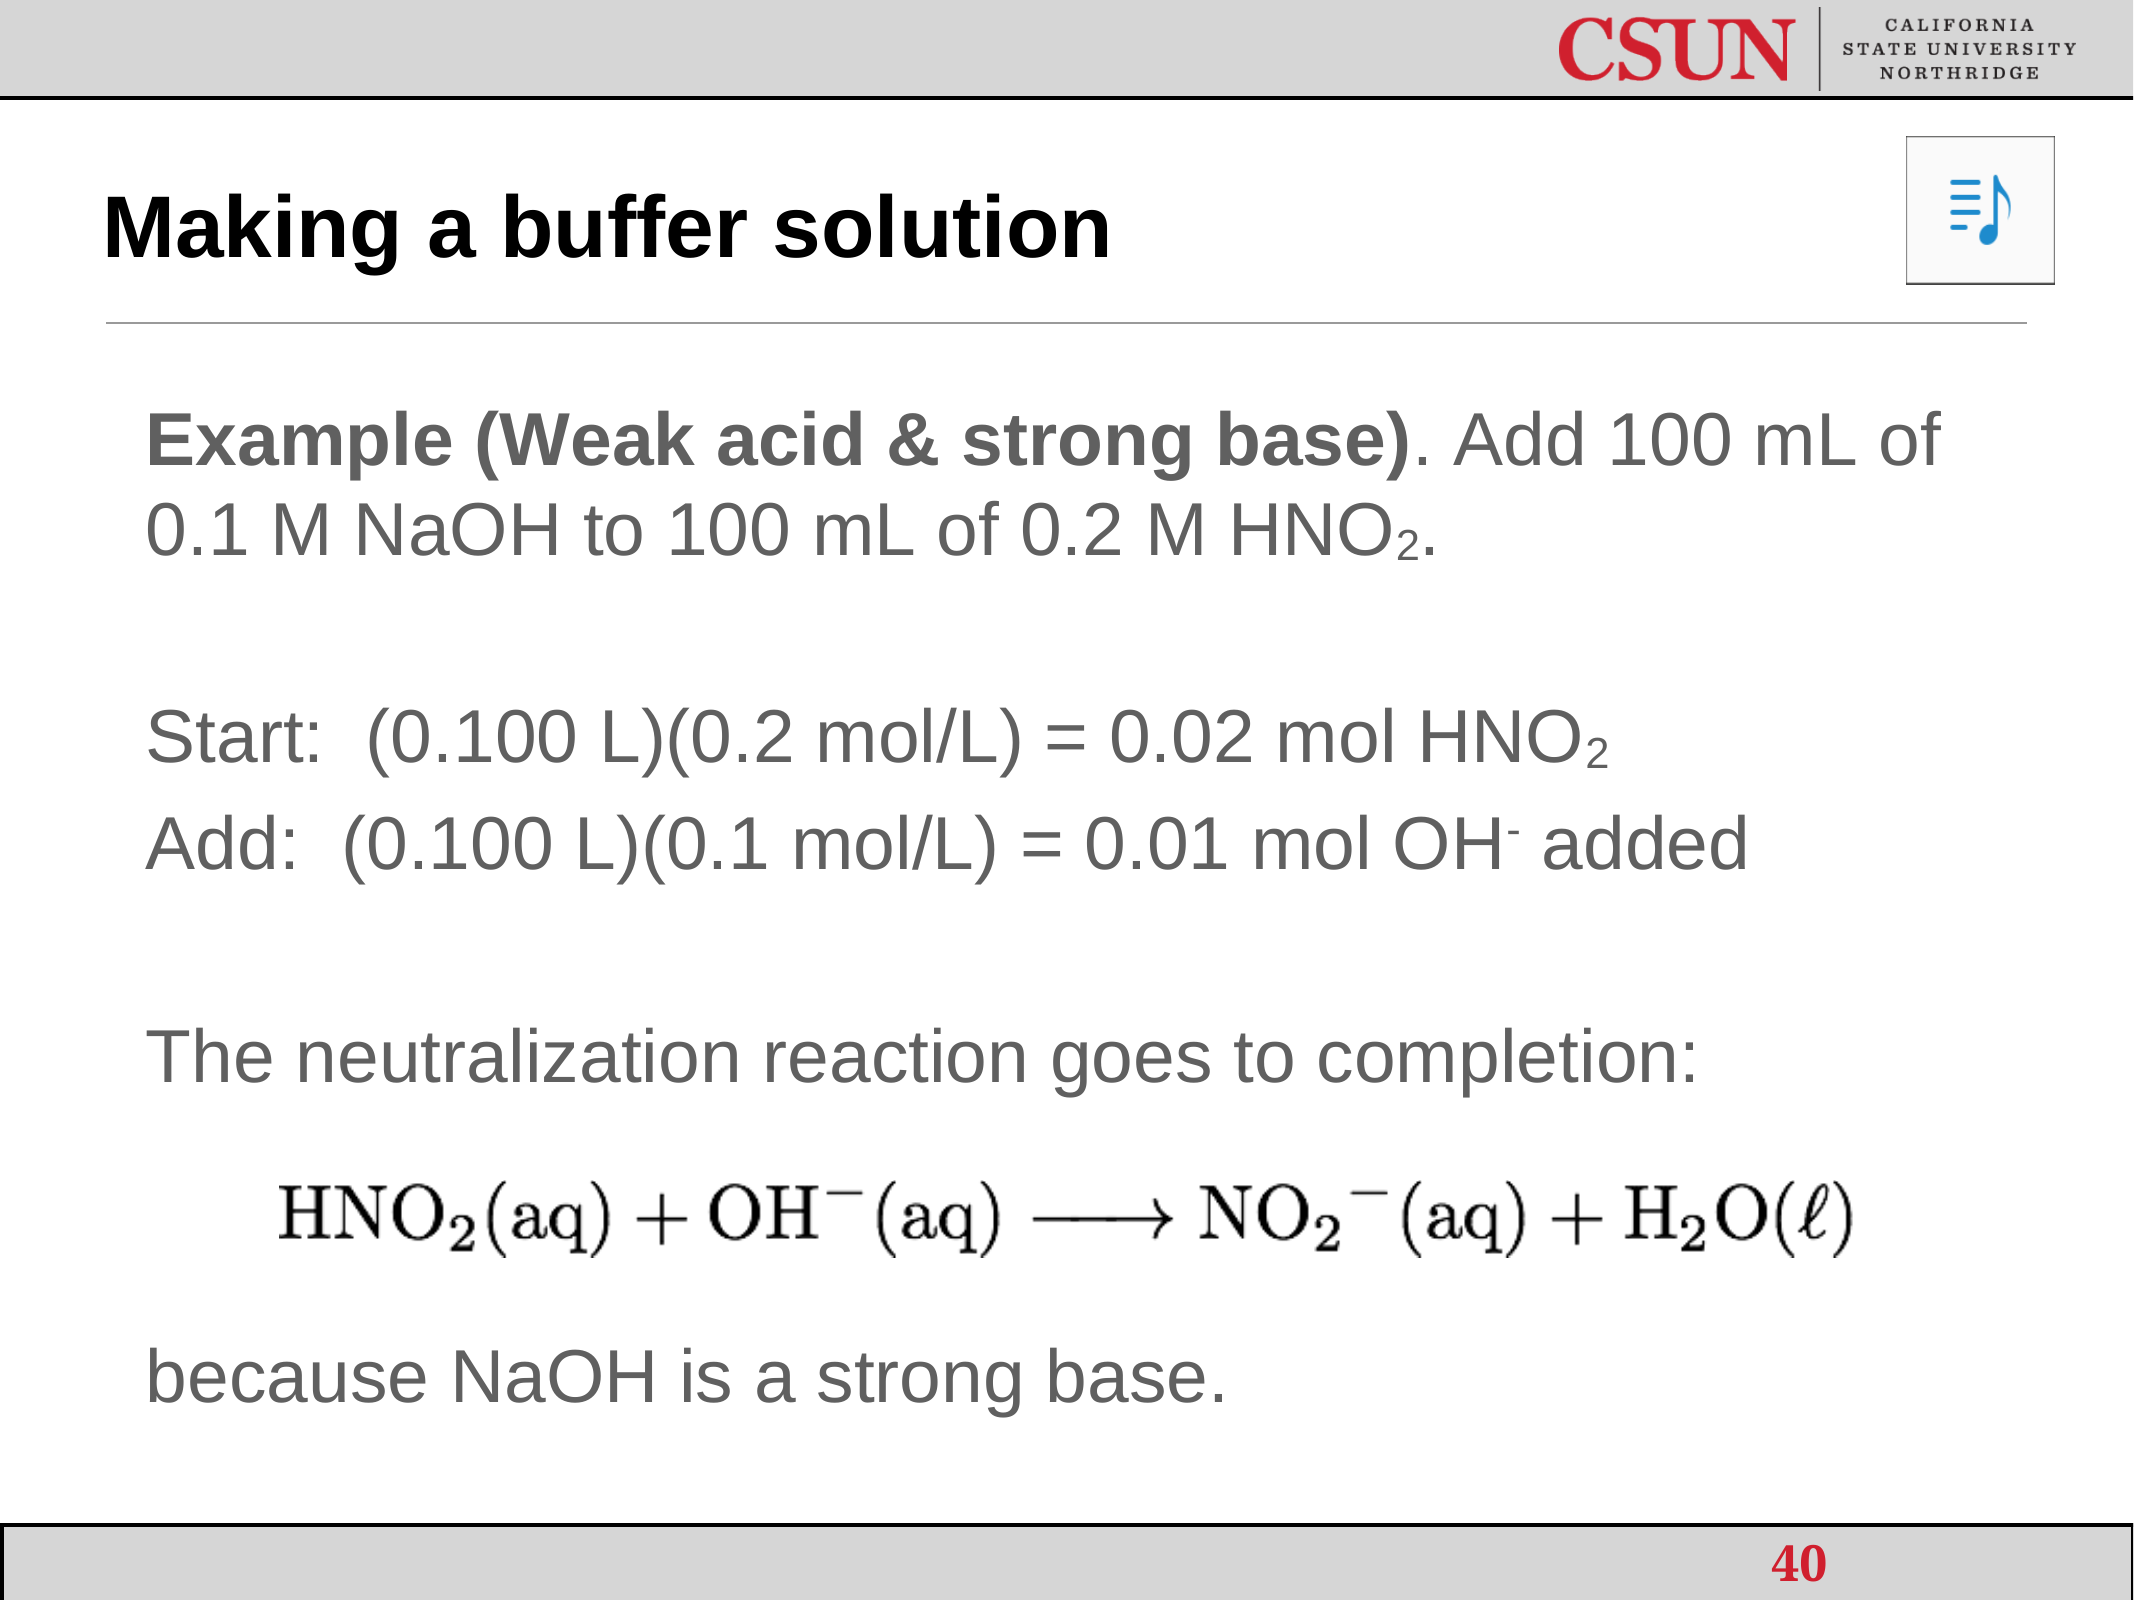

# Making a buffer solution
Example (Weak acid & strong base). Add 100 mL of 0.1 M NaOH to 100 mL of 0.2 M HNO2.
Start: (0.100 L)(0.2 mol/L) = 0.02 mol HNO2
Add: (0.100 L)(0.1 mol/L) = 0.01 mol OH- added
The neutralization reaction goes to completion:
because NaOH is a strong base.
40